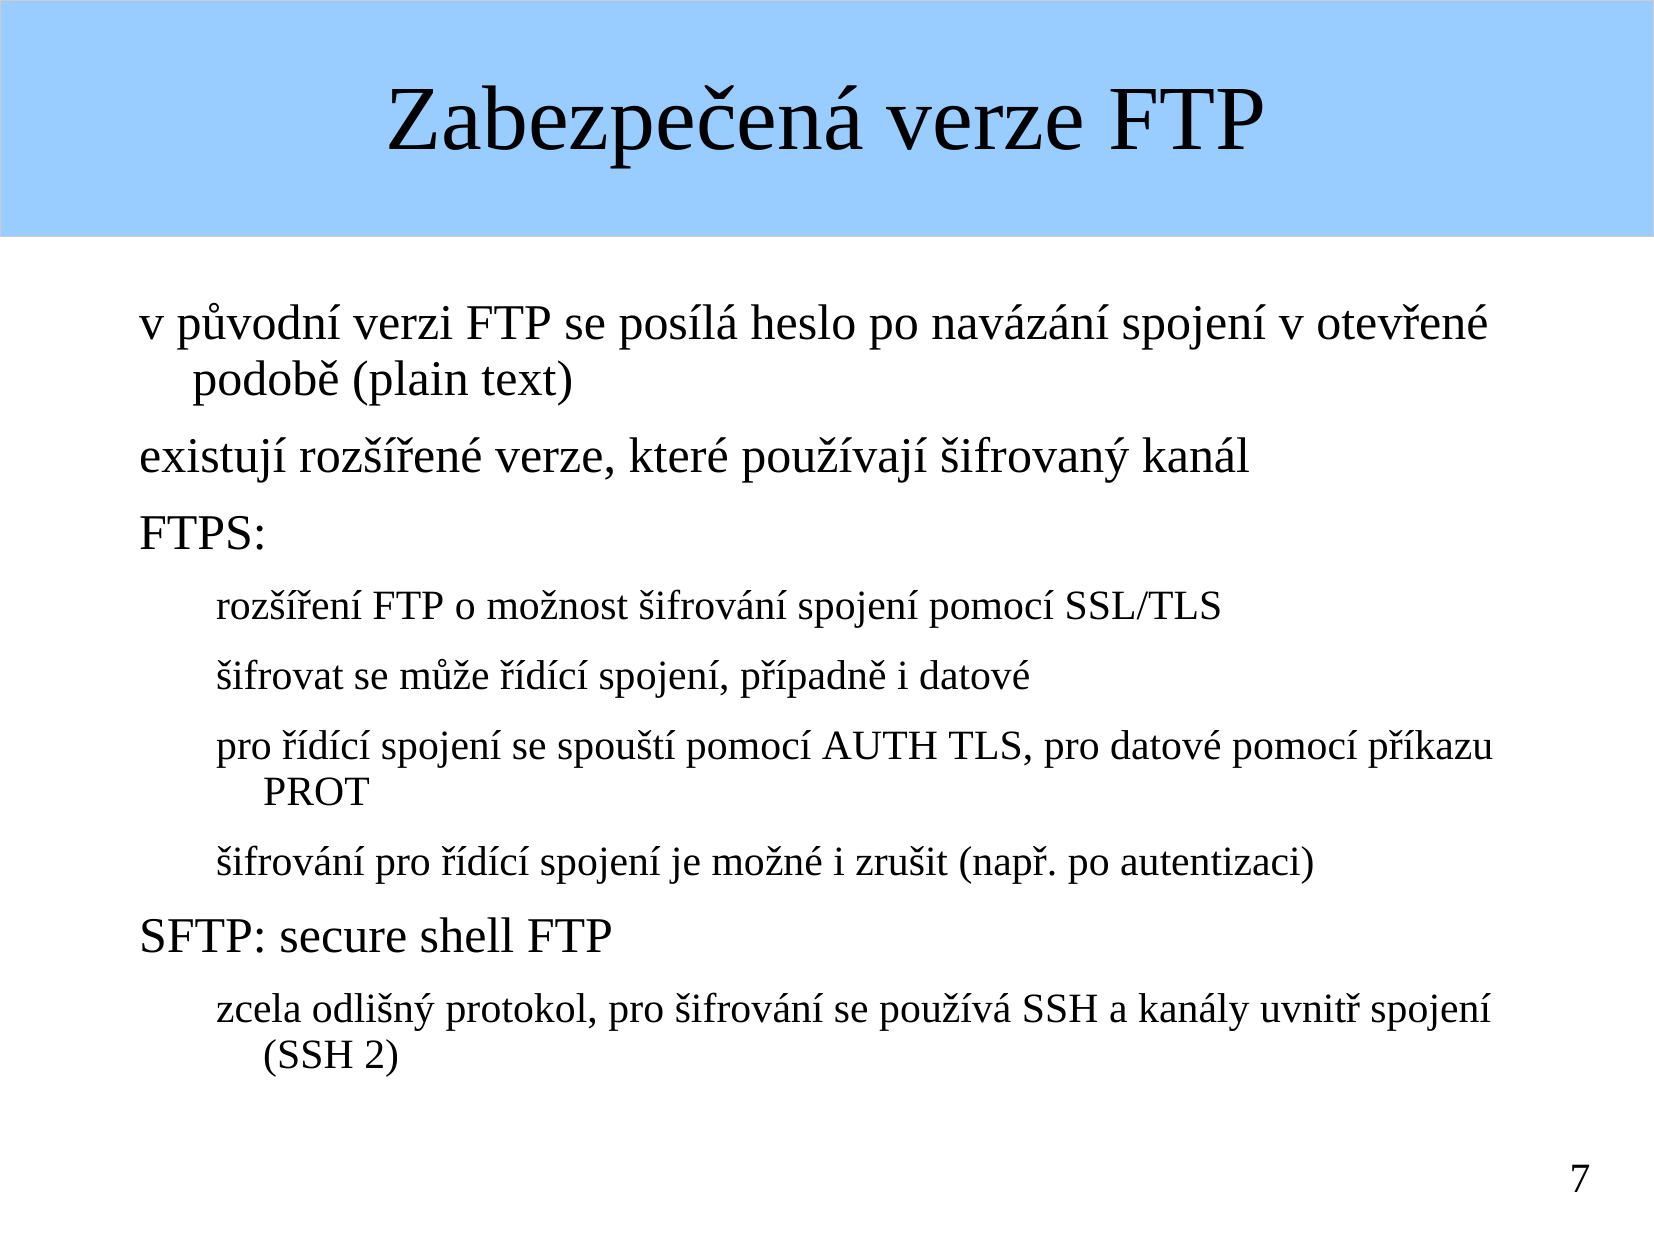

# Zabezpečená verze FTP
v původní verzi FTP se posílá heslo po navázání spojení v otevřené podobě (plain text)
existují rozšířené verze, které používají šifrovaný kanál
FTPS:
rozšíření FTP o možnost šifrování spojení pomocí SSL/TLS
šifrovat se může řídící spojení, případně i datové
pro řídící spojení se spouští pomocí AUTH TLS, pro datové pomocí příkazu PROT
šifrování pro řídící spojení je možné i zrušit (např. po autentizaci)
SFTP: secure shell FTP
zcela odlišný protokol, pro šifrování se používá SSH a kanály uvnitř spojení (SSH 2)